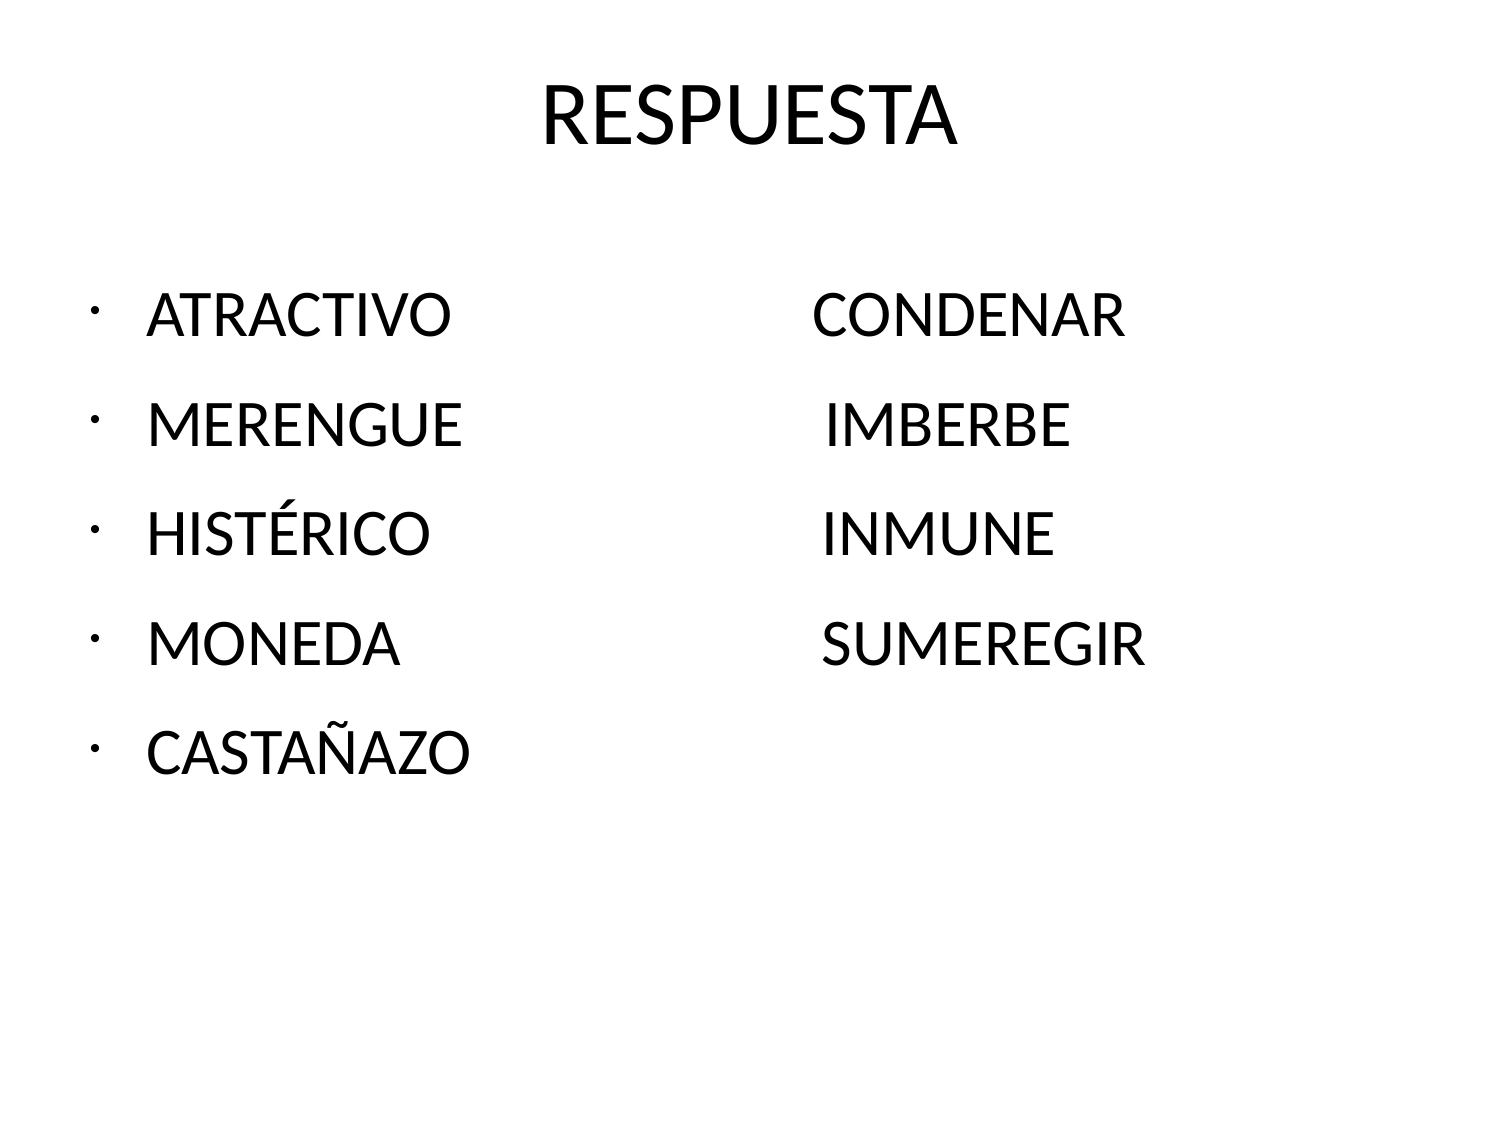

# RESPUESTA
ATRACTIVO CONDENAR
MERENGUE IMBERBE
HISTÉRICO INMUNE
MONEDA SUMEREGIR
CASTAÑAZO